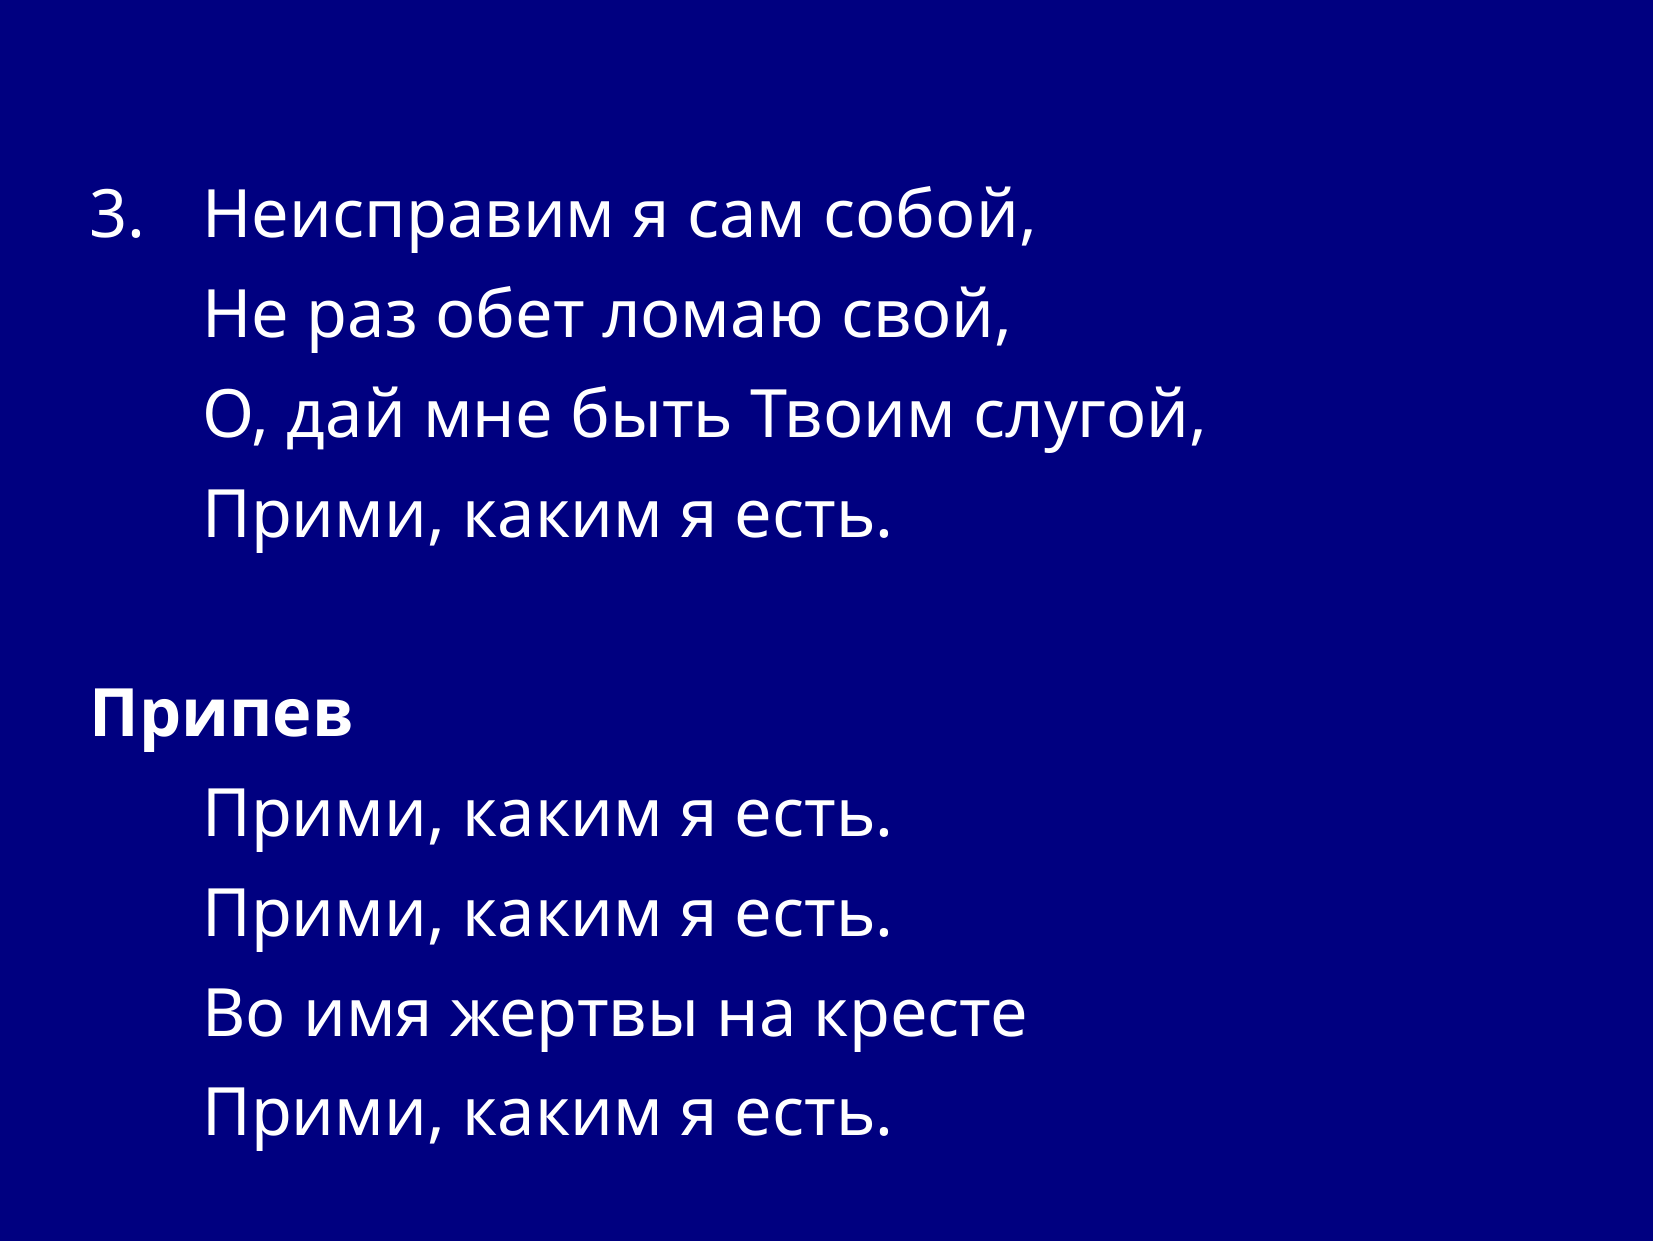

3.	Неисправим я сам собой,
	Не раз обет ломаю свой,
	О, дай мне быть Твоим слугой,
	Прими, каким я есть.
Припев
	Прими, каким я есть.
	Прими, каким я есть.
	Во имя жертвы на кресте
	Прими, каким я есть.